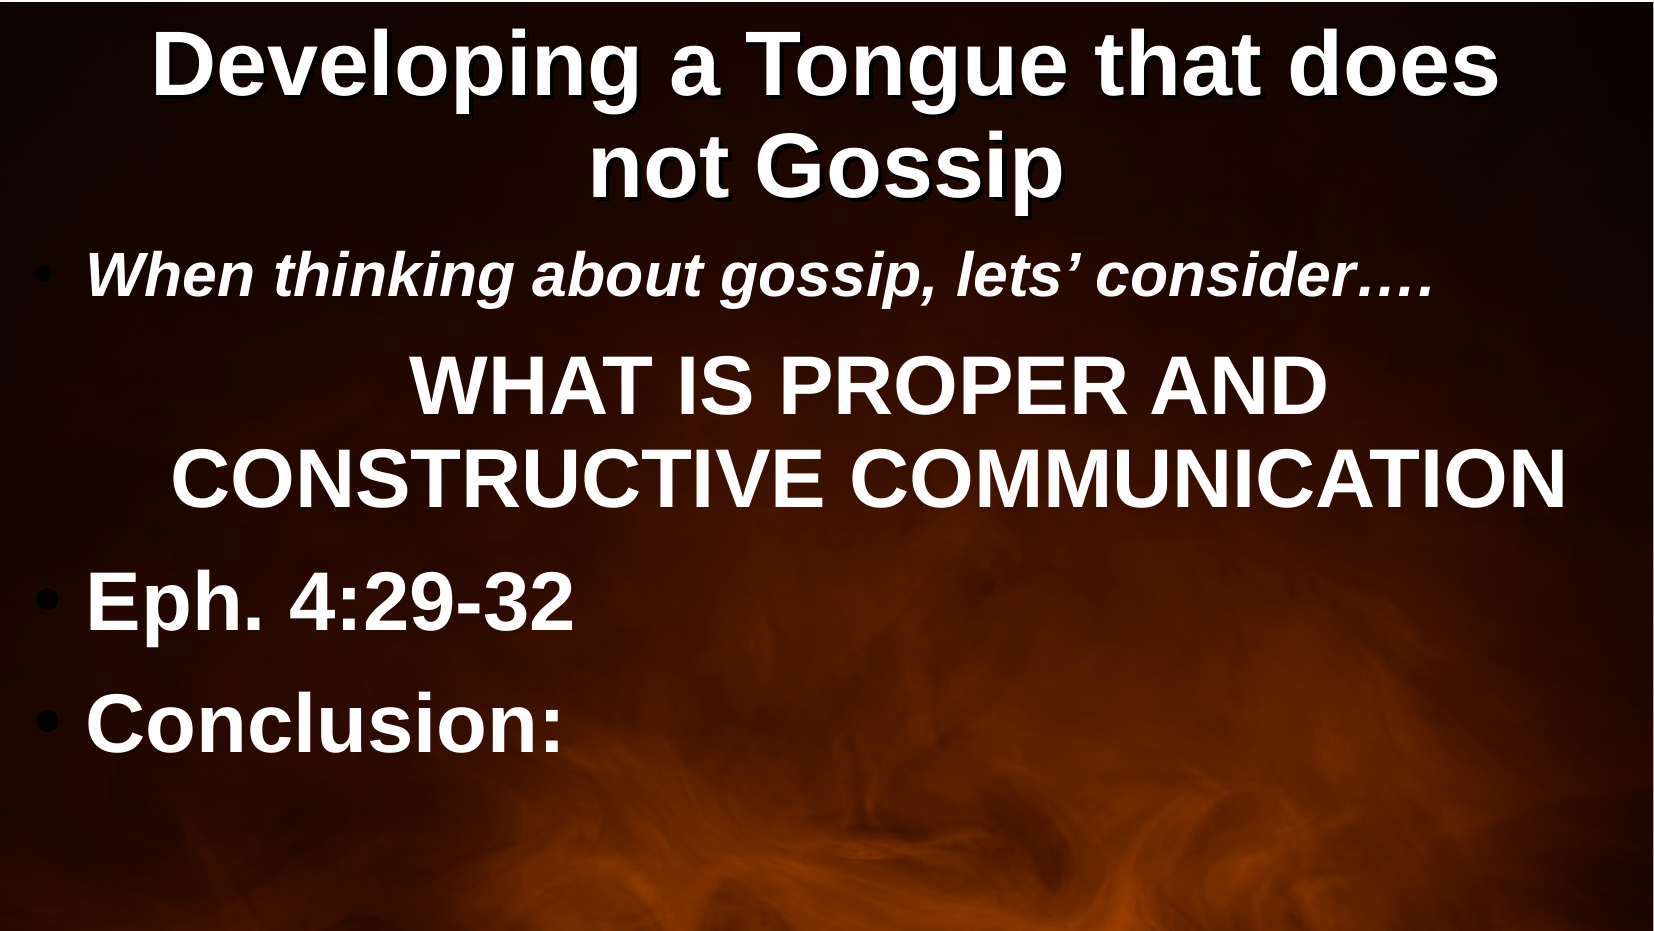

# Developing a Tongue that does not Gossip
When thinking about gossip, lets’ consider….
WHAT IS PROPER AND CONSTRUCTIVE COMMUNICATION
Eph. 4:29-32
Conclusion: